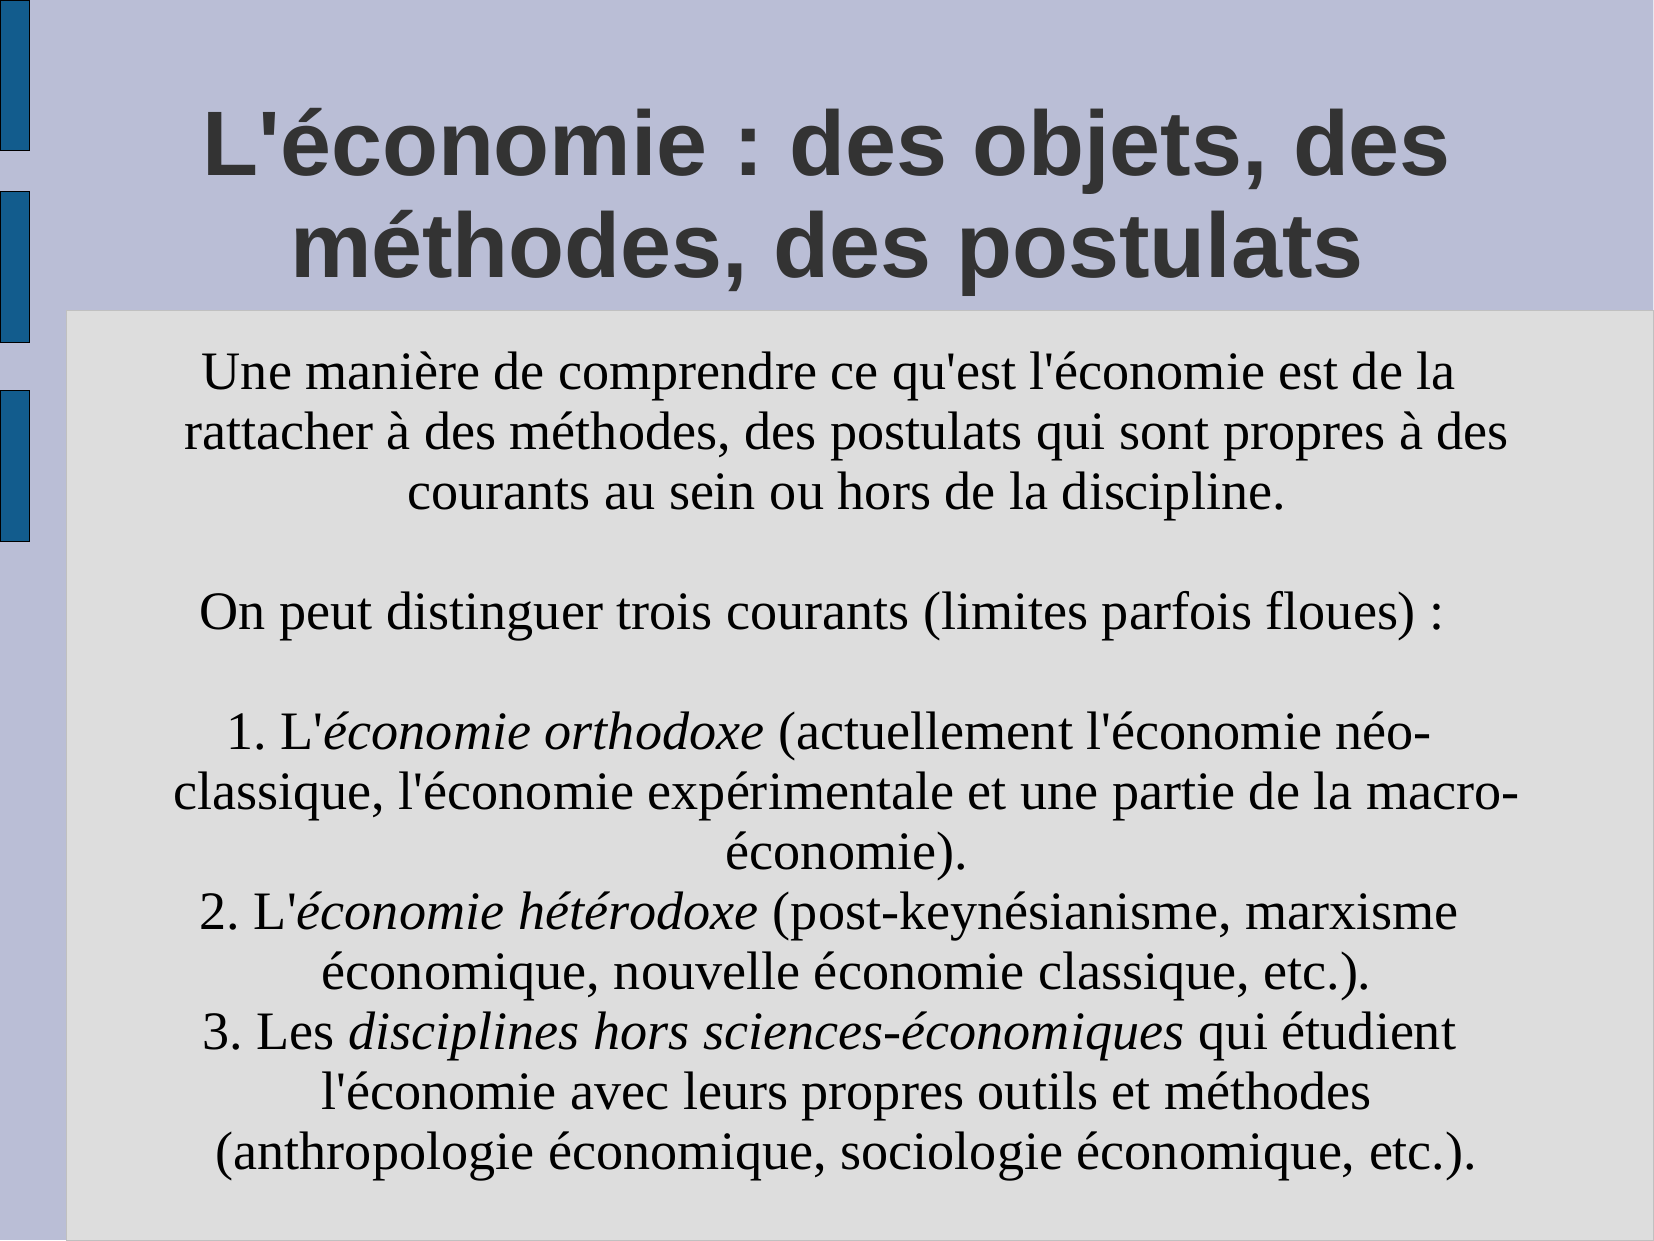

# L'économie : des objets, des méthodes, des postulats
Une manière de comprendre ce qu'est l'économie est de la rattacher à des méthodes, des postulats qui sont propres à des courants au sein ou hors de la discipline.
On peut distinguer trois courants (limites parfois floues) :
1. L'économie orthodoxe (actuellement l'économie néo-classique, l'économie expérimentale et une partie de la macro-économie).
2. L'économie hétérodoxe (post-keynésianisme, marxisme économique, nouvelle économie classique, etc.).
3. Les disciplines hors sciences-économiques qui étudient l'économie avec leurs propres outils et méthodes (anthropologie économique, sociologie économique, etc.).